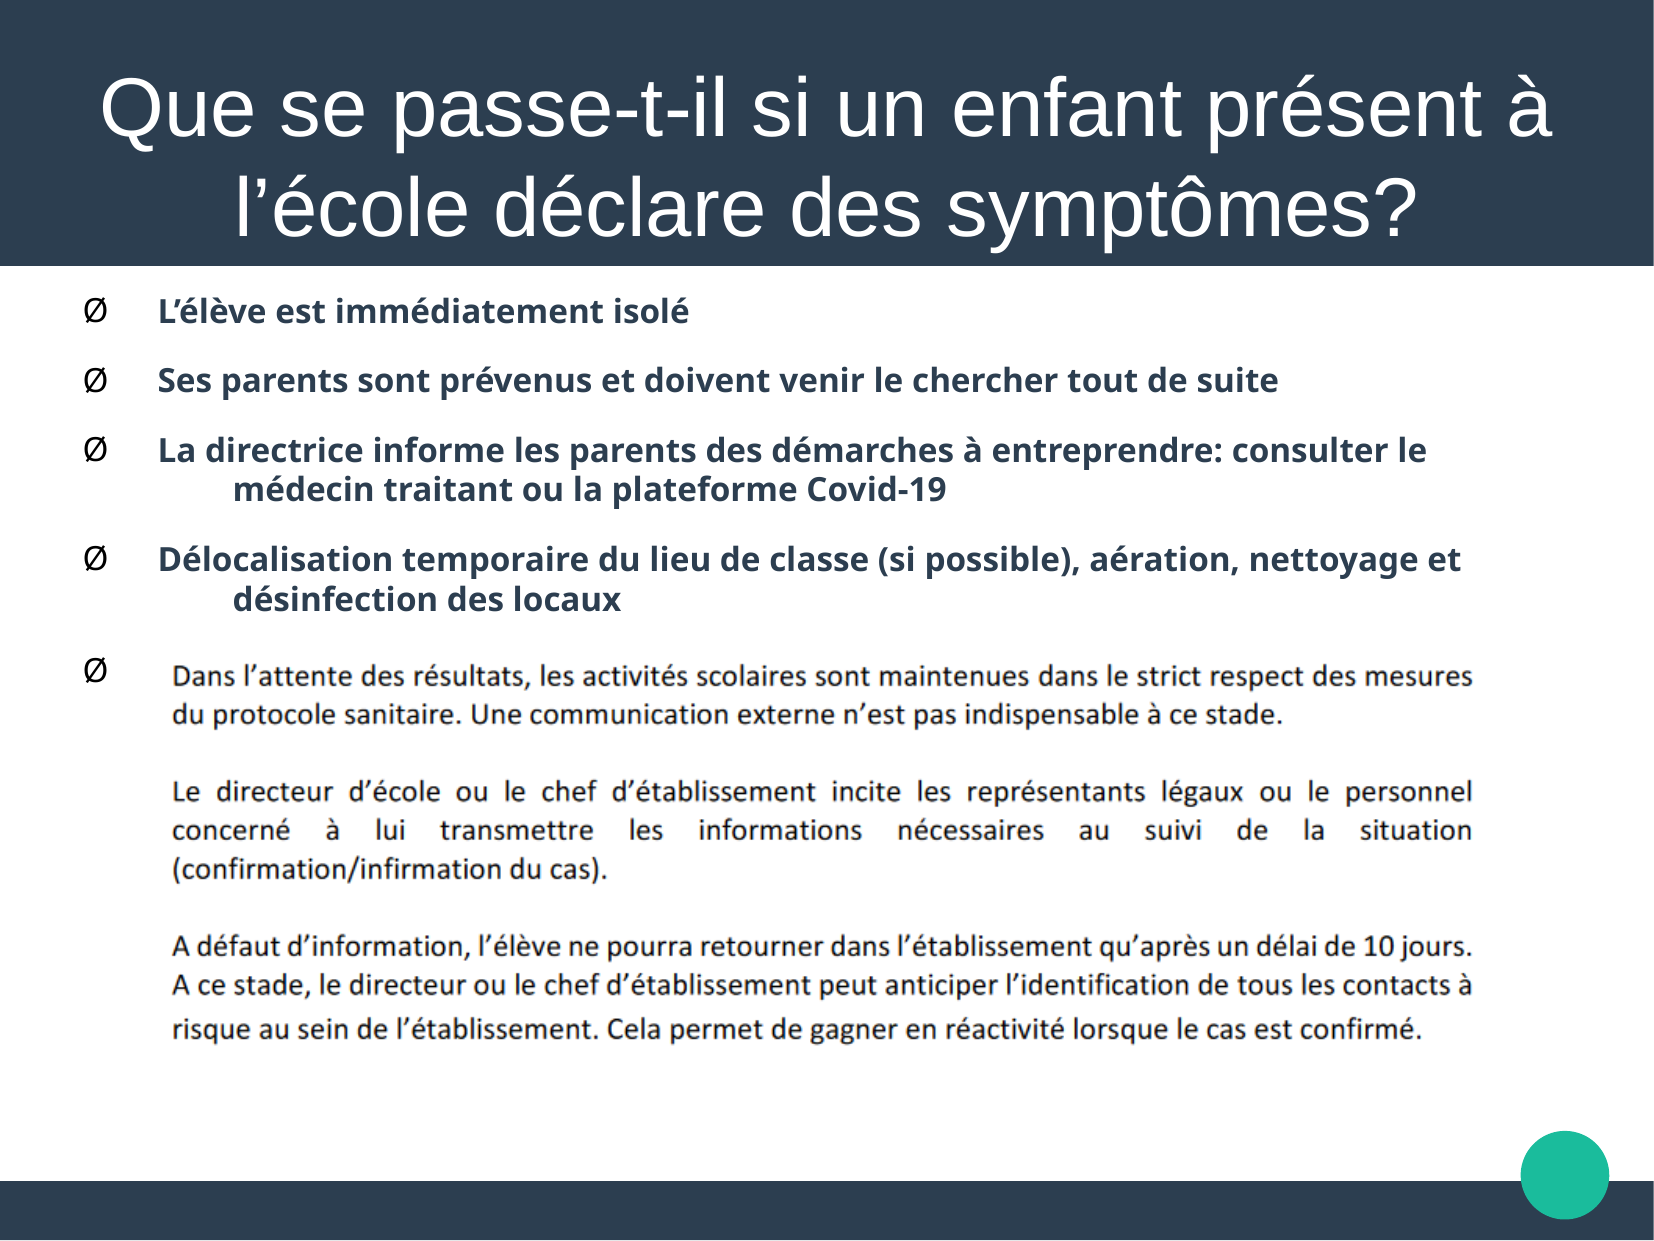

# Que se passe-t-il si un enfant présent à l’école déclare des symptômes?
L’élève est immédiatement isolé
Ses parents sont prévenus et doivent venir le chercher tout de suite
La directrice informe les parents des démarches à entreprendre: consulter le médecin traitant ou la plateforme Covid-19
Délocalisation temporaire du lieu de classe (si possible), aération, nettoyage et désinfection des locaux